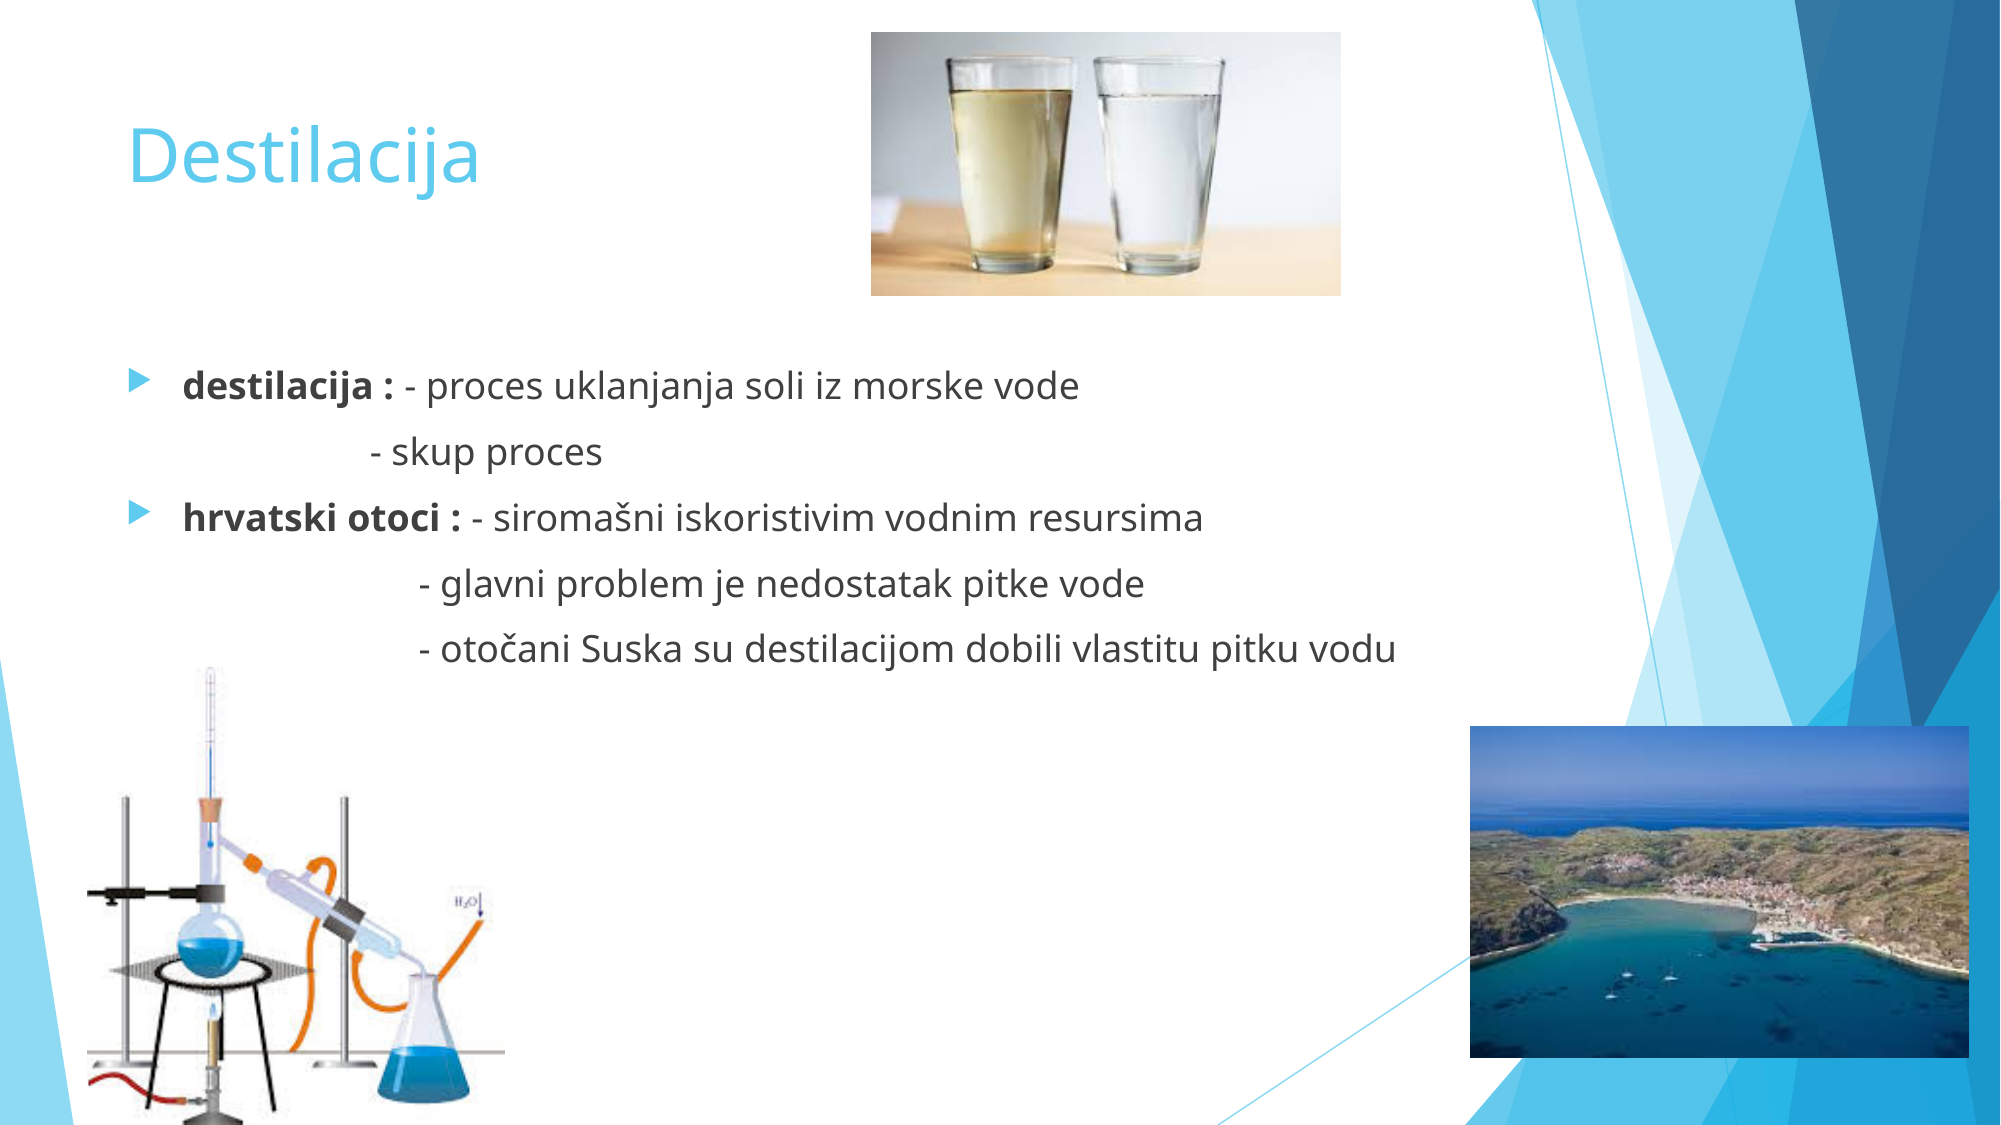

# Destilacija
destilacija : - proces uklanjanja soli iz morske vode
 - skup proces
hrvatski otoci : - siromašni iskoristivim vodnim resursima
 - glavni problem je nedostatak pitke vode
 - otočani Suska su destilacijom dobili vlastitu pitku vodu